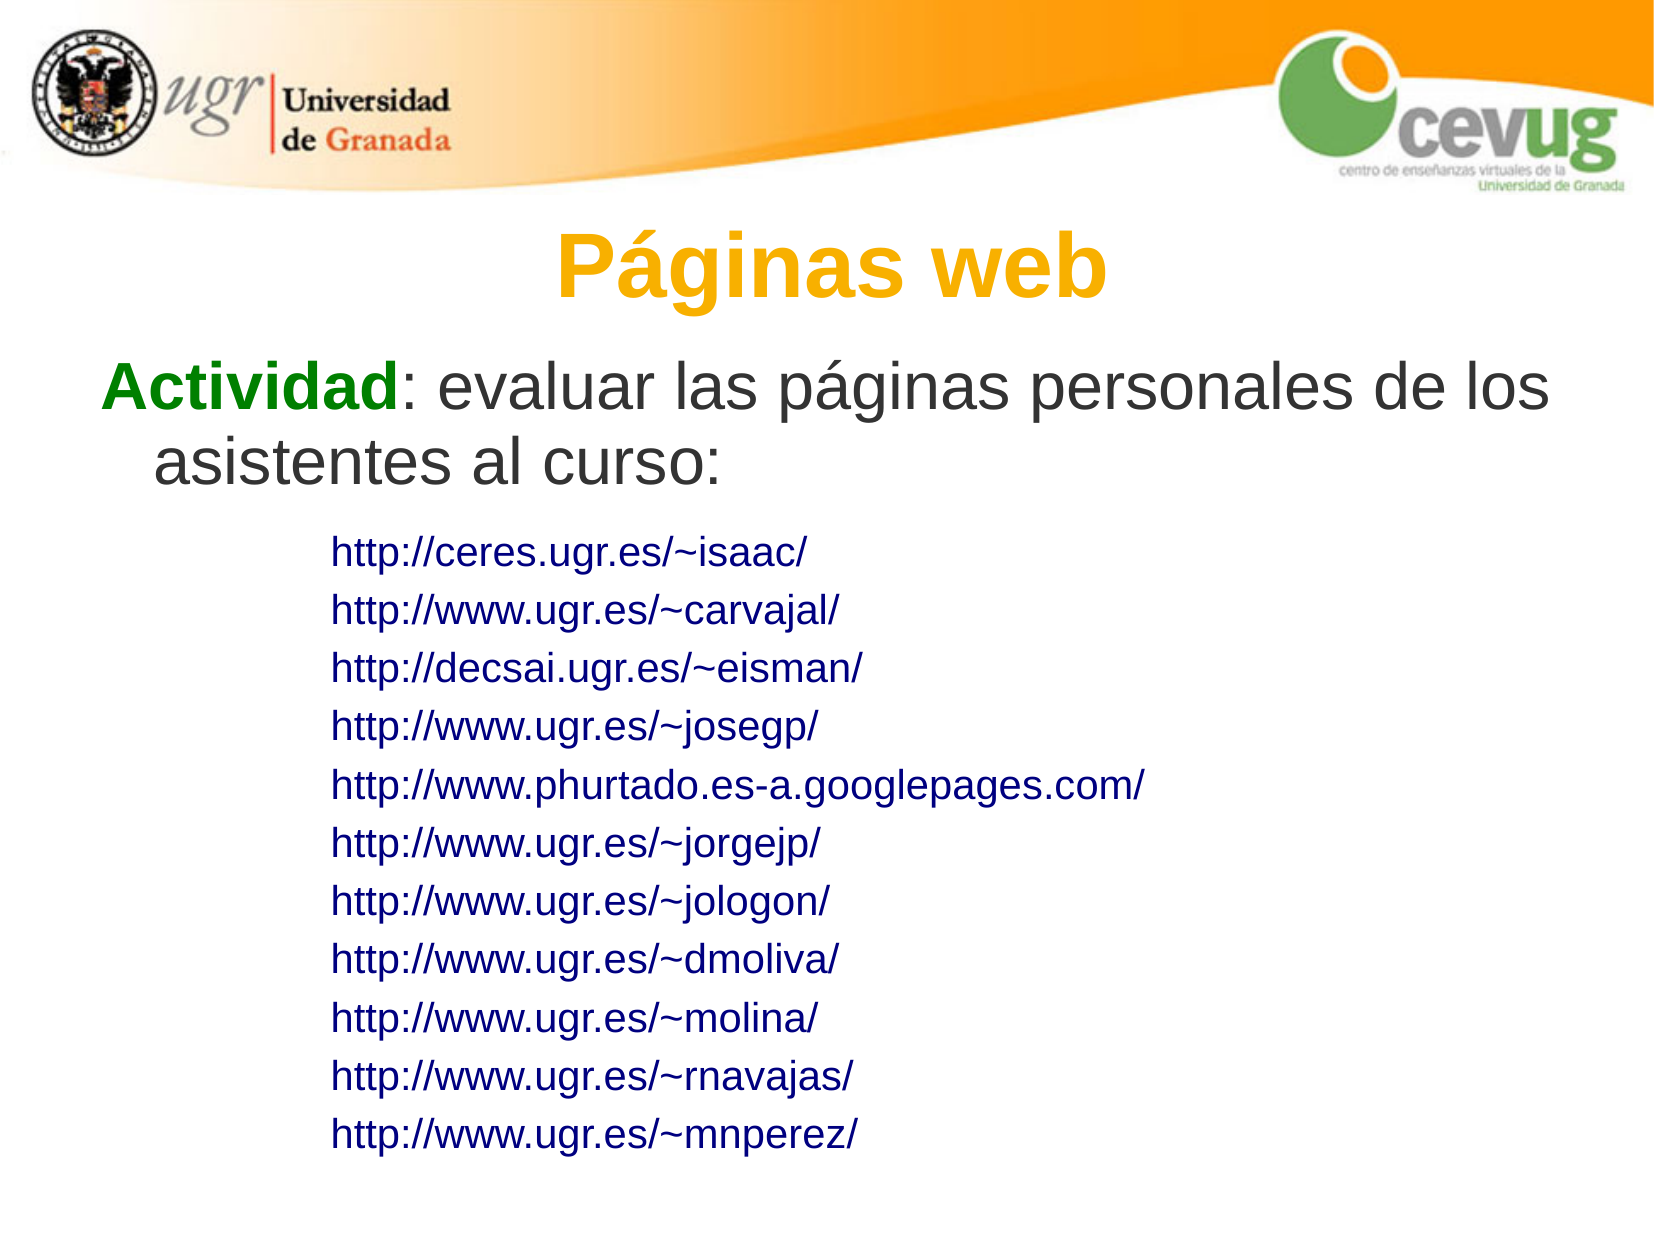

# Páginas web
Actividad: evaluar las páginas personales de los asistentes al curso:
http://ceres.ugr.es/~isaac/
http://www.ugr.es/~carvajal/
http://decsai.ugr.es/~eisman/
http://www.ugr.es/~josegp/
http://www.phurtado.es-a.googlepages.com/
http://www.ugr.es/~jorgejp/
http://www.ugr.es/~jologon/
http://www.ugr.es/~dmoliva/
http://www.ugr.es/~molina/
http://www.ugr.es/~rnavajas/
http://www.ugr.es/~mnperez/